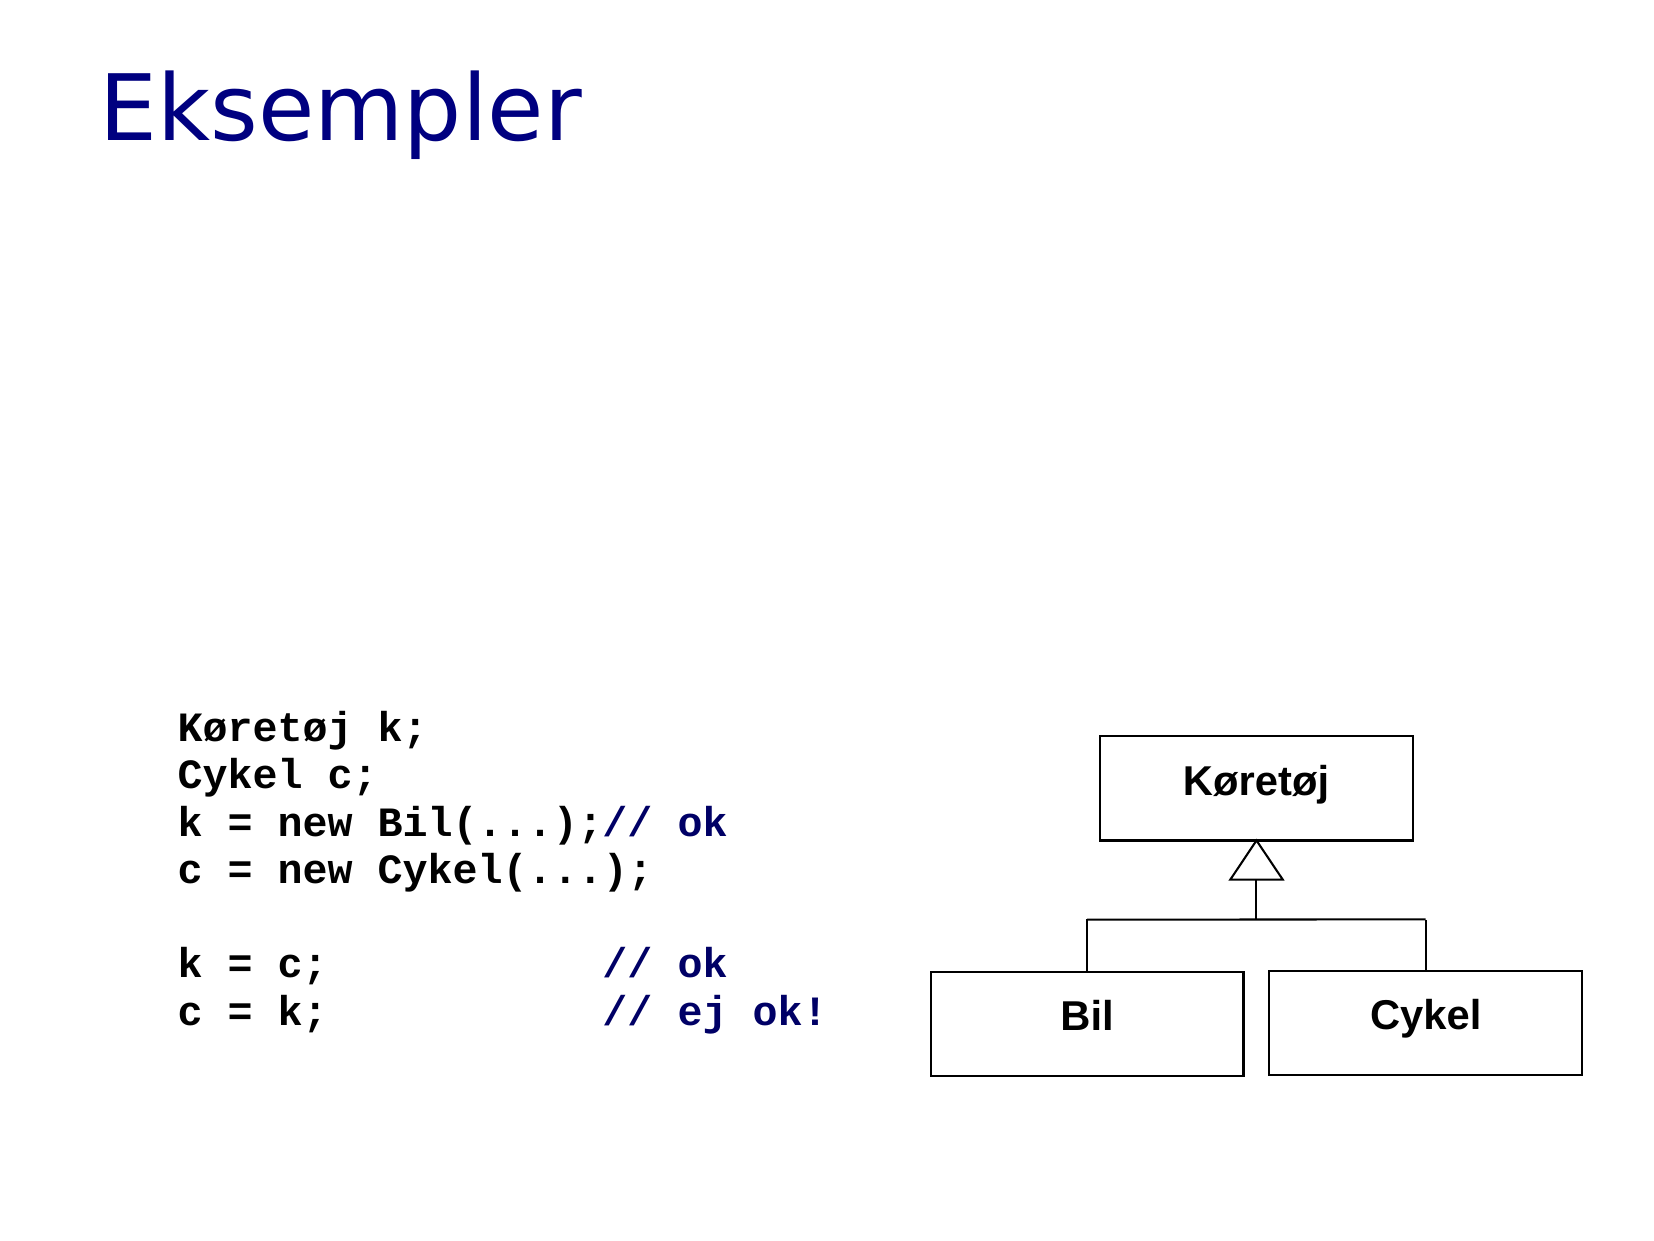

# Eksempler
Køretøj k;
Cykel c;
k = new Bil(...);// ok
c = new Cykel(...);
k = c; // ok
c = k; // ej ok!
Køretøj
Cykel
Bil